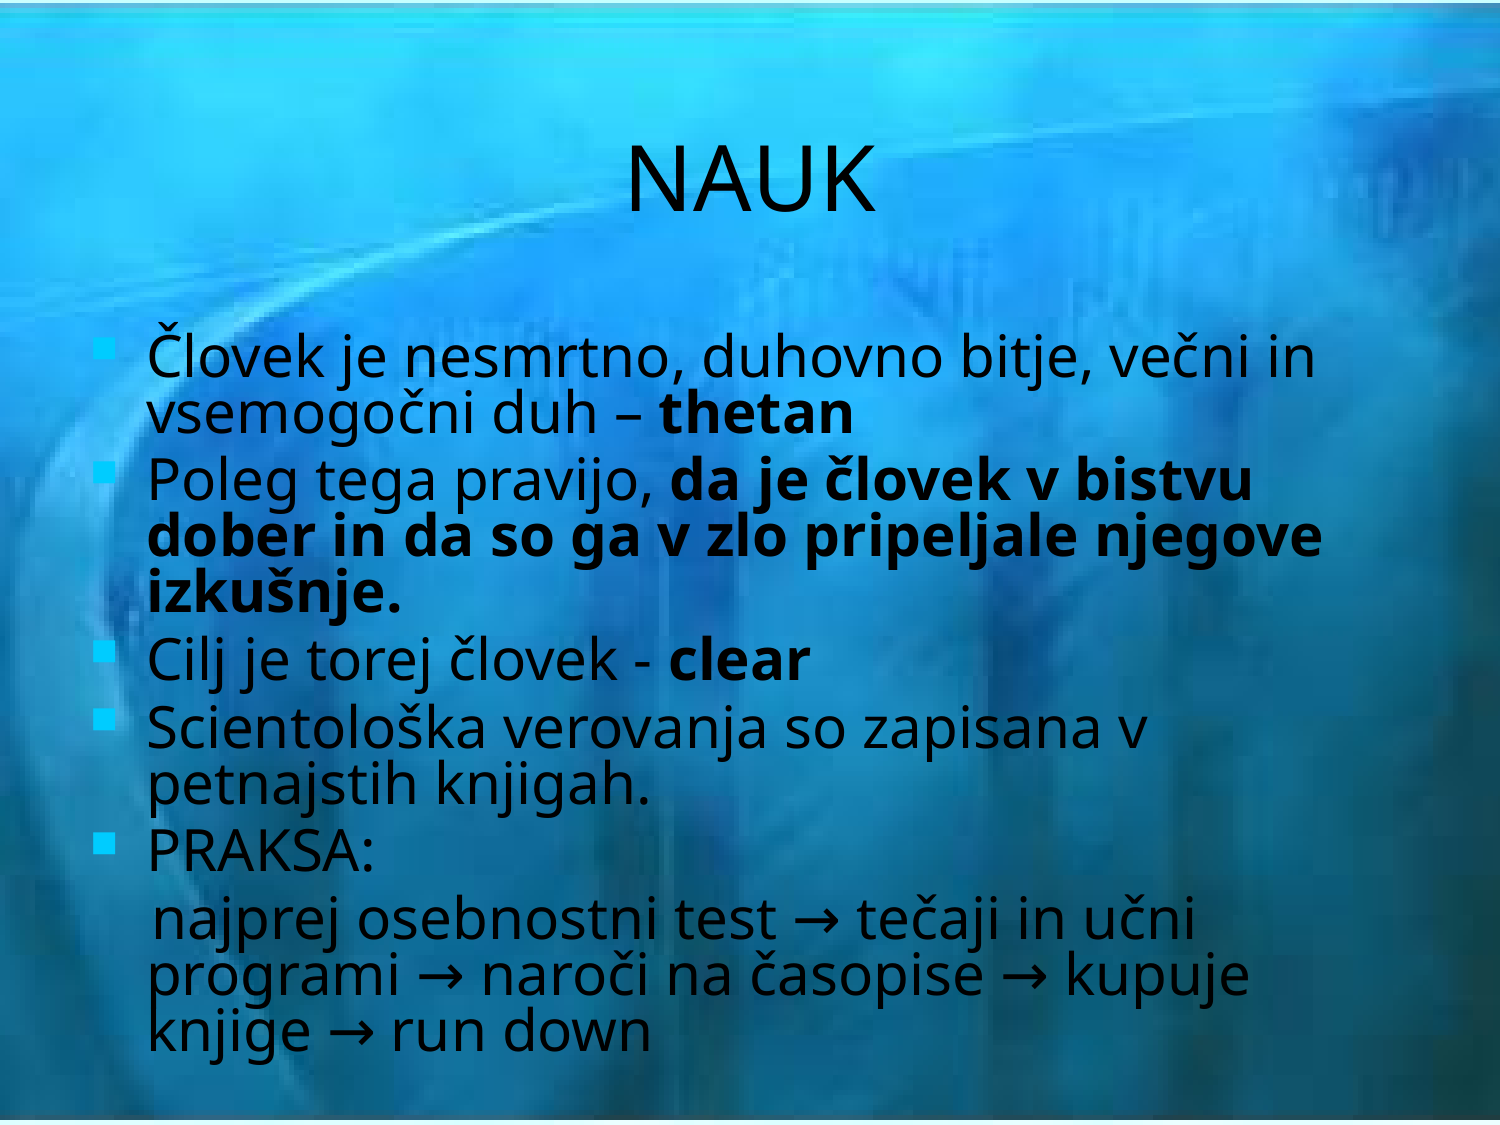

# NAUK
Človek je nesmrtno, duhovno bitje, večni in vsemogočni duh – thetan
Poleg tega pravijo, da je človek v bistvu dober in da so ga v zlo pripeljale njegove izkušnje.
Cilj je torej človek - clear
Scientološka verovanja so zapisana v petnajstih knjigah.
PRAKSA:
 najprej osebnostni test → tečaji in učni programi → naroči na časopise → kupuje knjige → run down